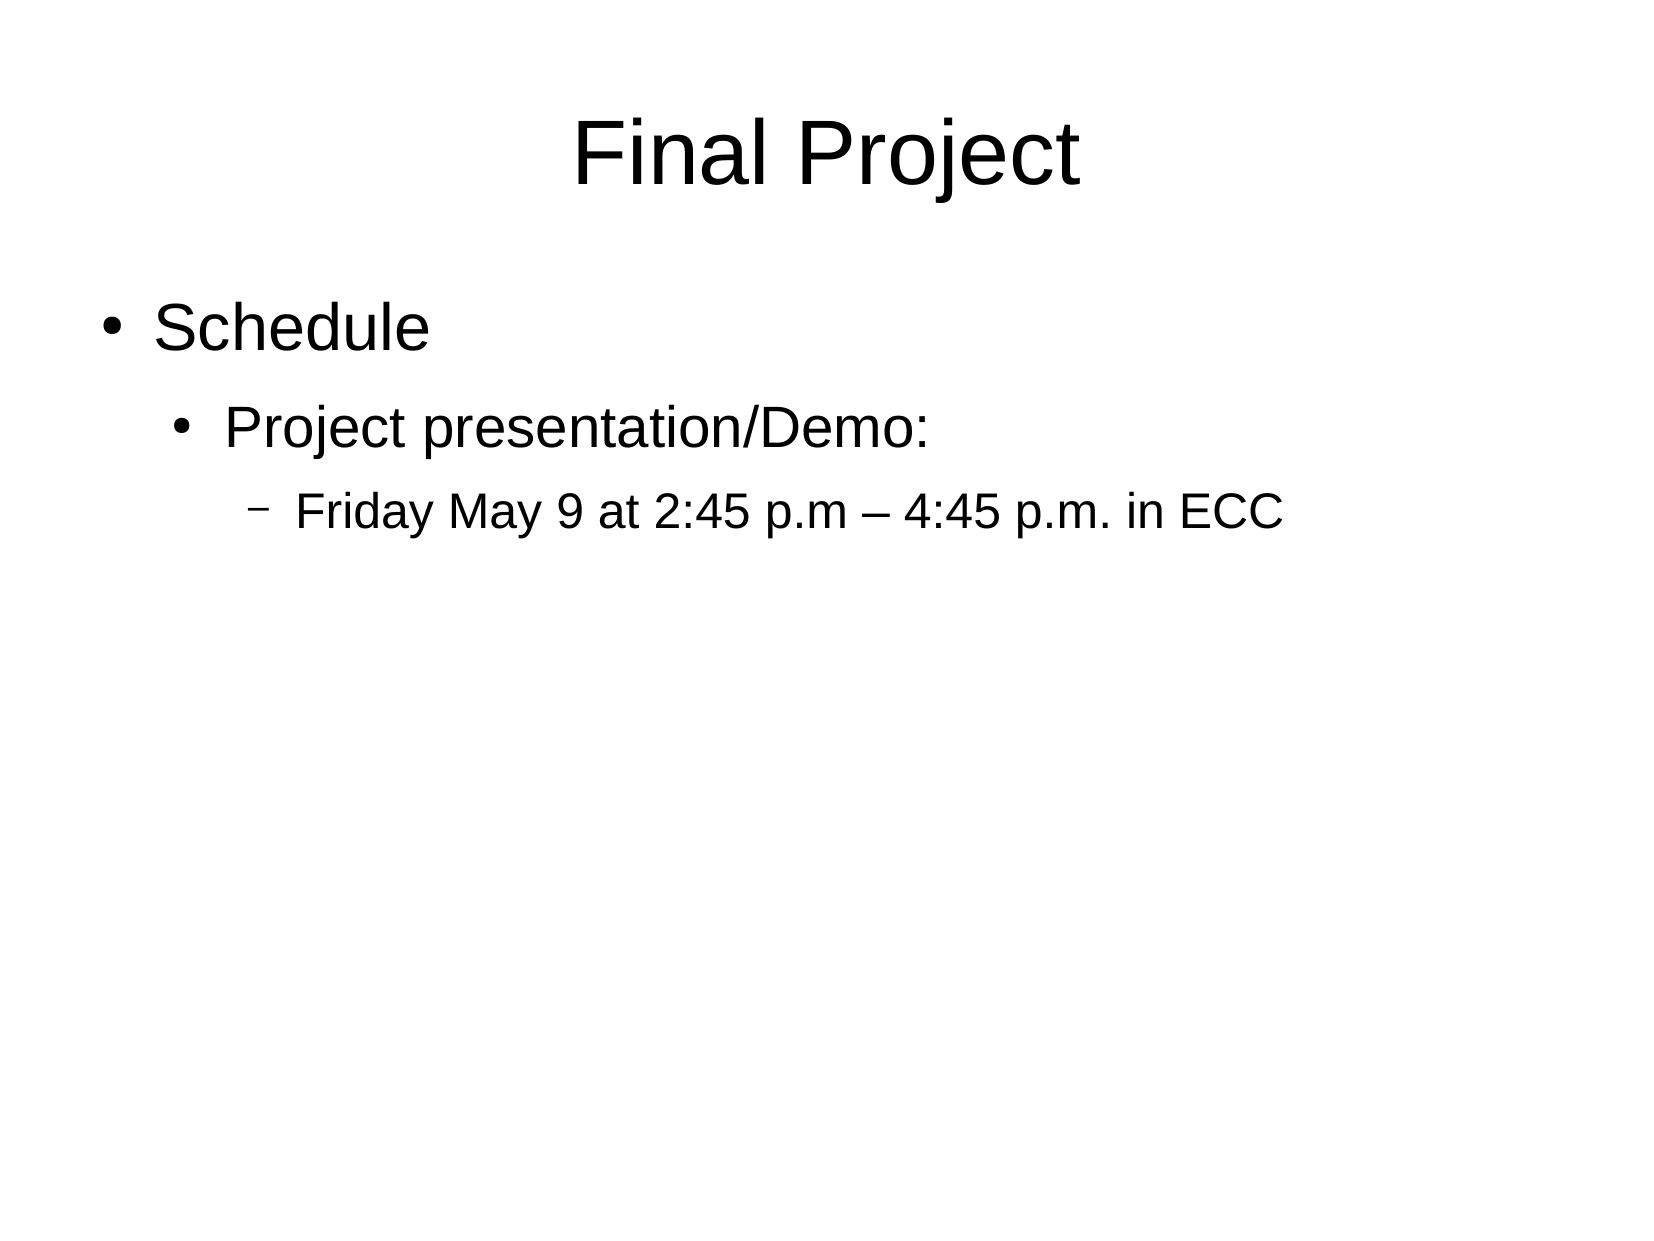

# Final Project
Schedule
Project presentation/Demo:
Friday May 9 at 2:45 p.m – 4:45 p.m. in ECC